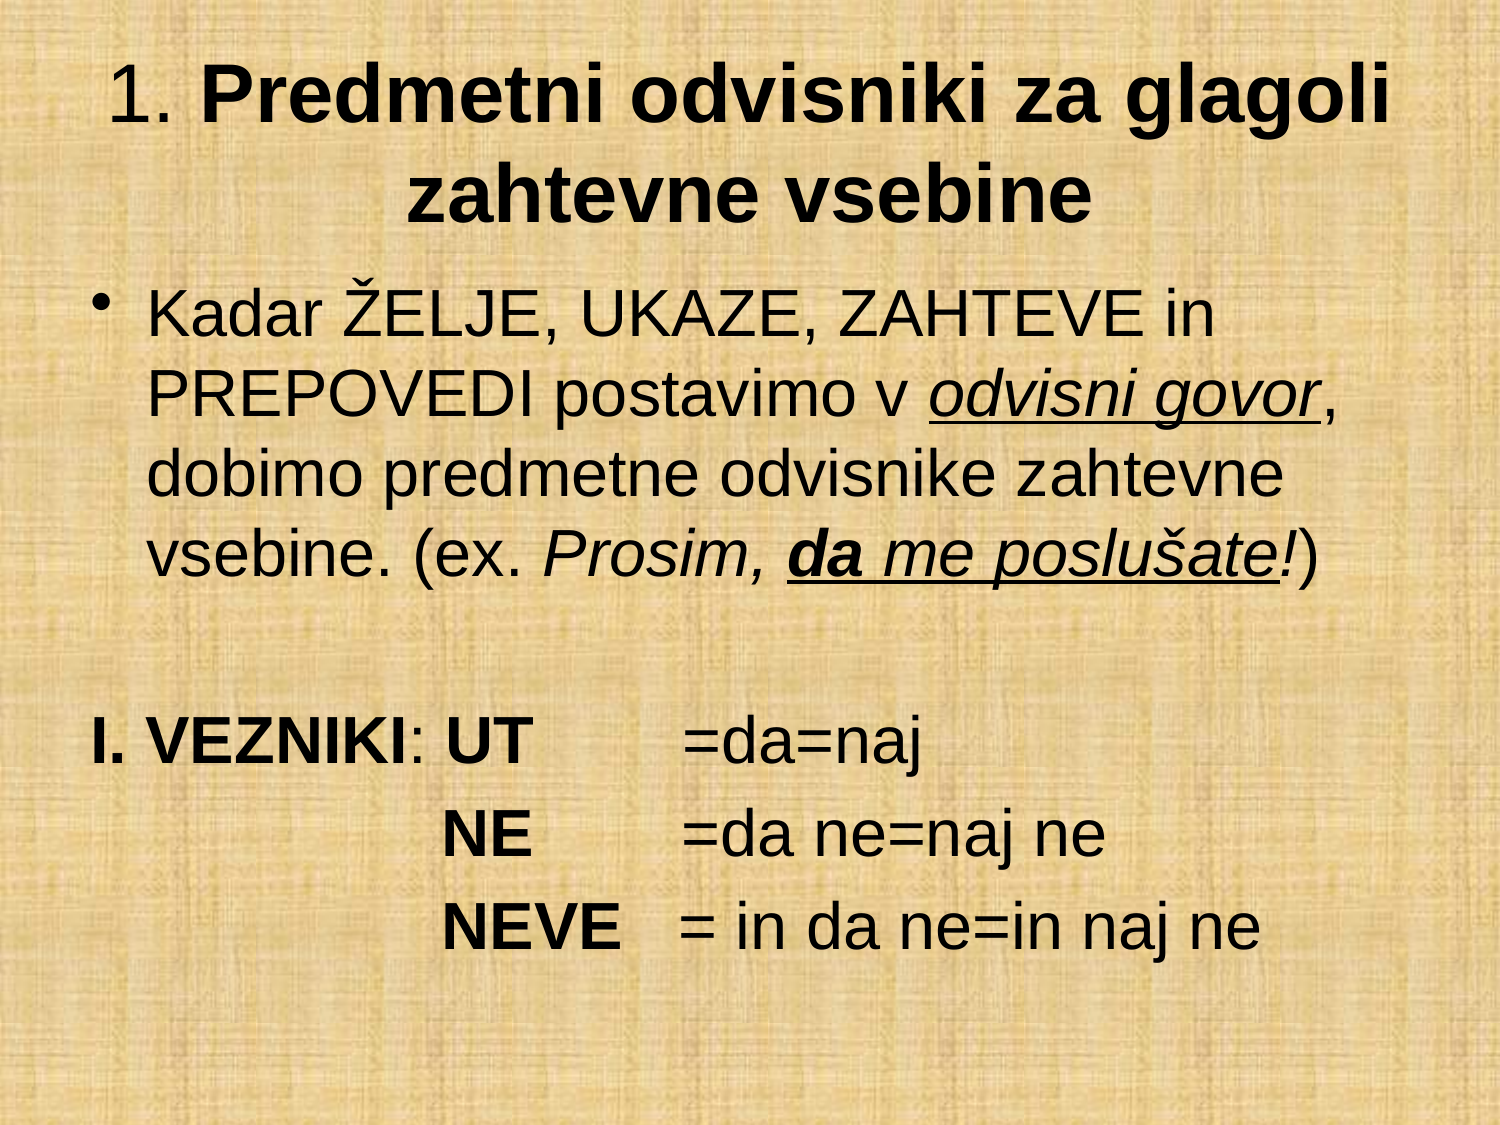

# 1. Predmetni odvisniki za glagoli zahtevne vsebine
Kadar ŽELJE, UKAZE, ZAHTEVE in PREPOVEDI postavimo v odvisni govor, dobimo predmetne odvisnike zahtevne vsebine. (ex. Prosim, da me poslušate!)
I. VEZNIKI: UT =da=naj
 NE =da ne=naj ne
 NEVE = in da ne=in naj ne